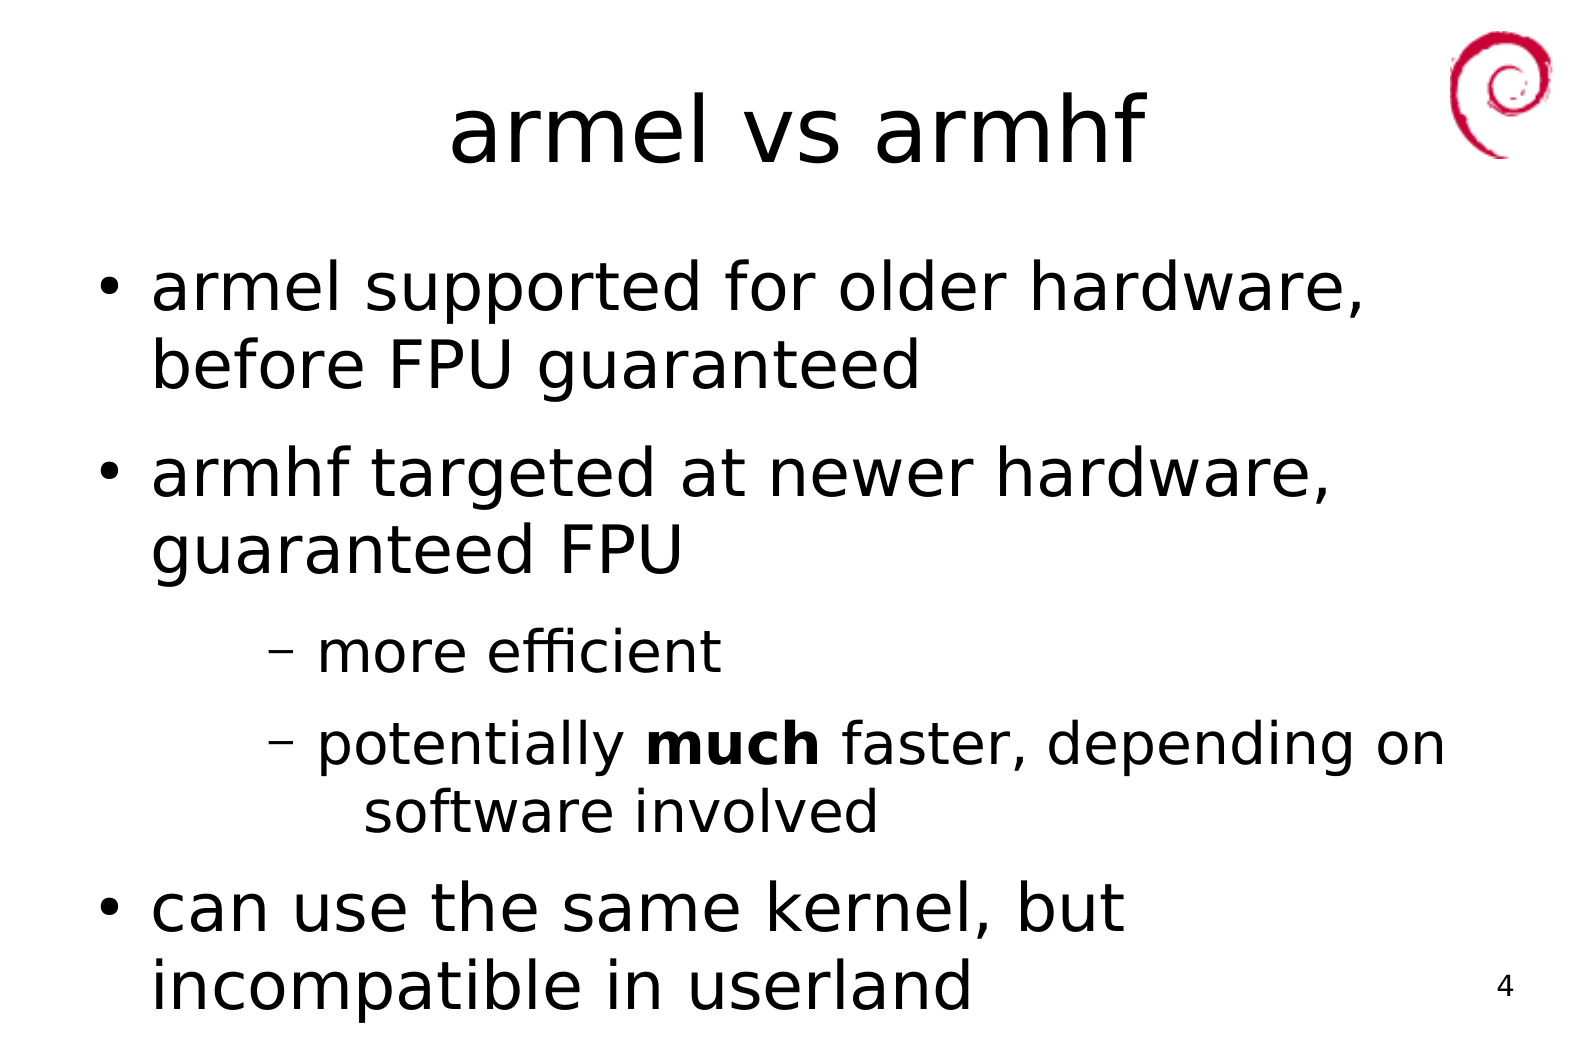

# armel vs armhf
armel supported for older hardware, before FPU guaranteed
armhf targeted at newer hardware, guaranteed FPU
more efficient
potentially much faster, depending on software involved
can use the same kernel, but incompatible in userland
4